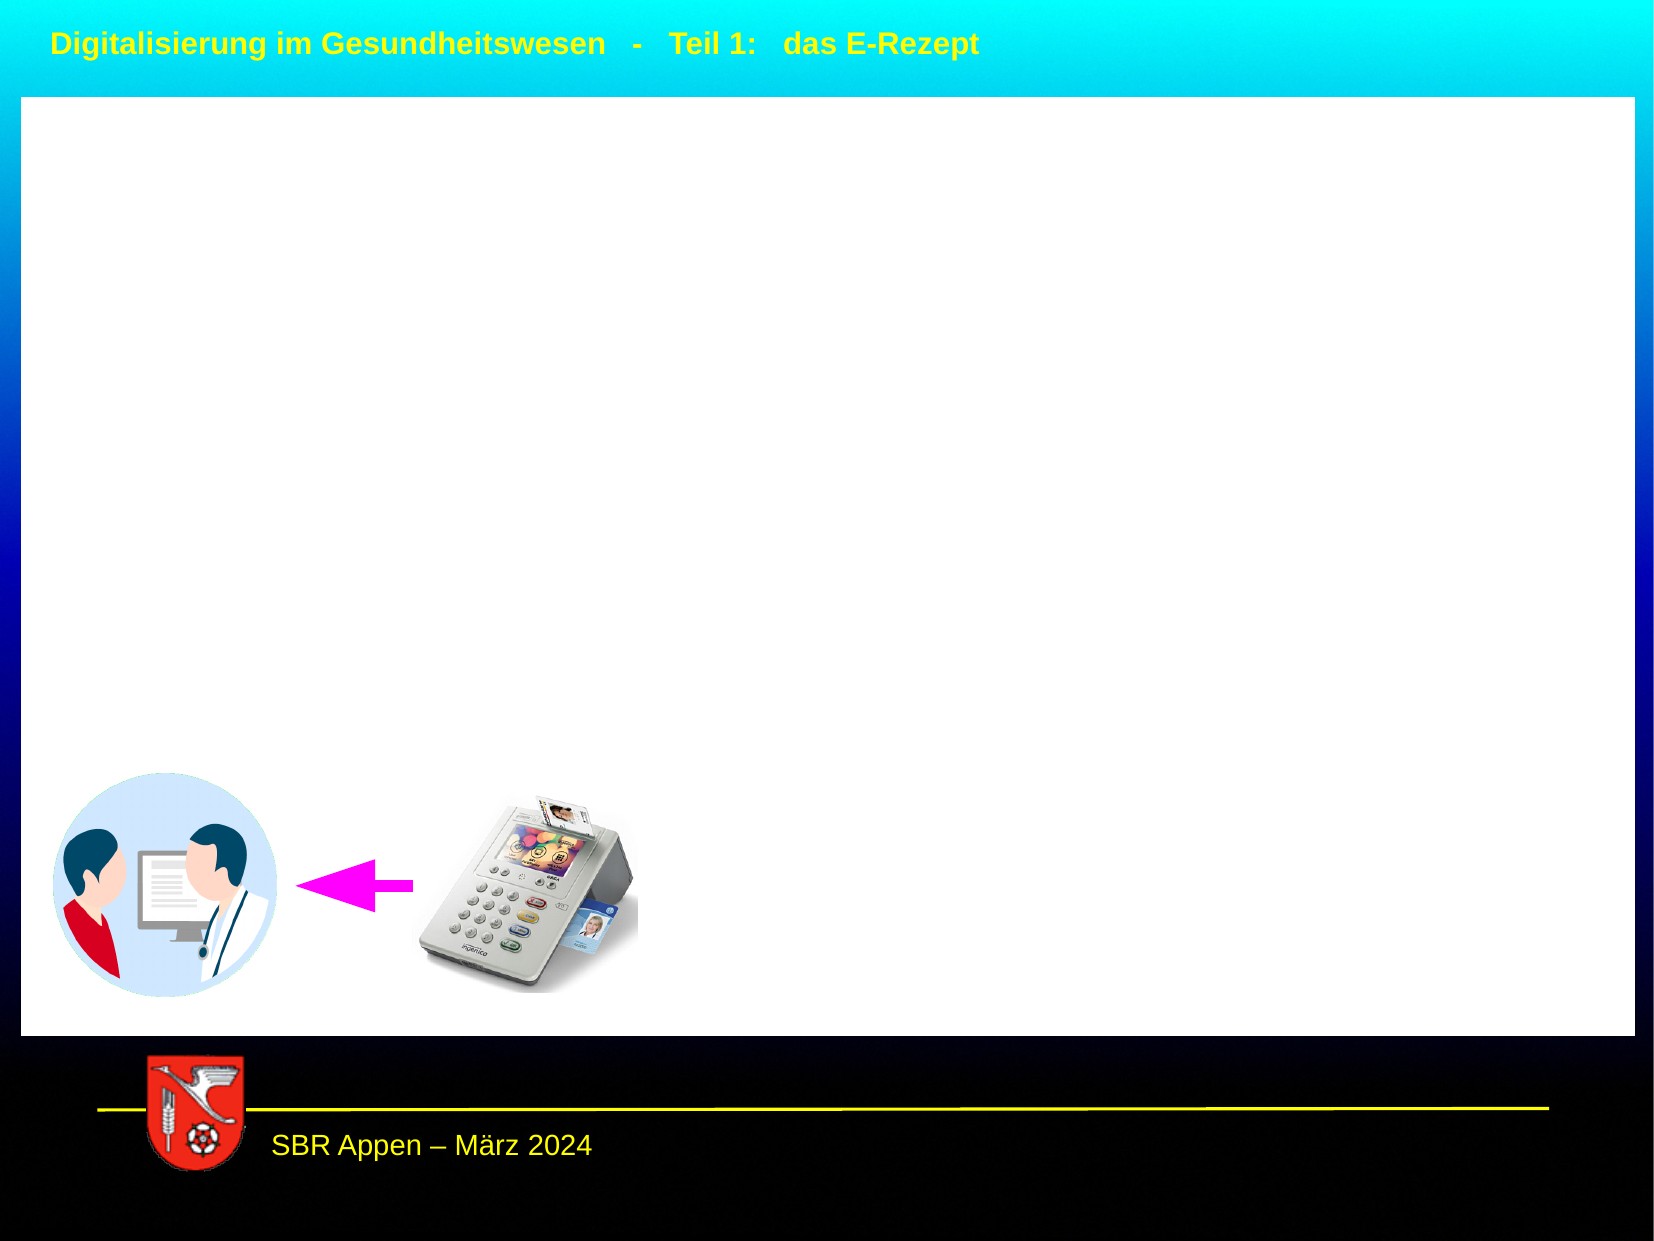

Digitalisierung im Gesundheitswesen - Teil 1: das E-Rezept
Elektronische Gesundheitskarte (eGK)
Elektronischer Heilberufsausweis (eHBA)
SBR Appen – März 2024